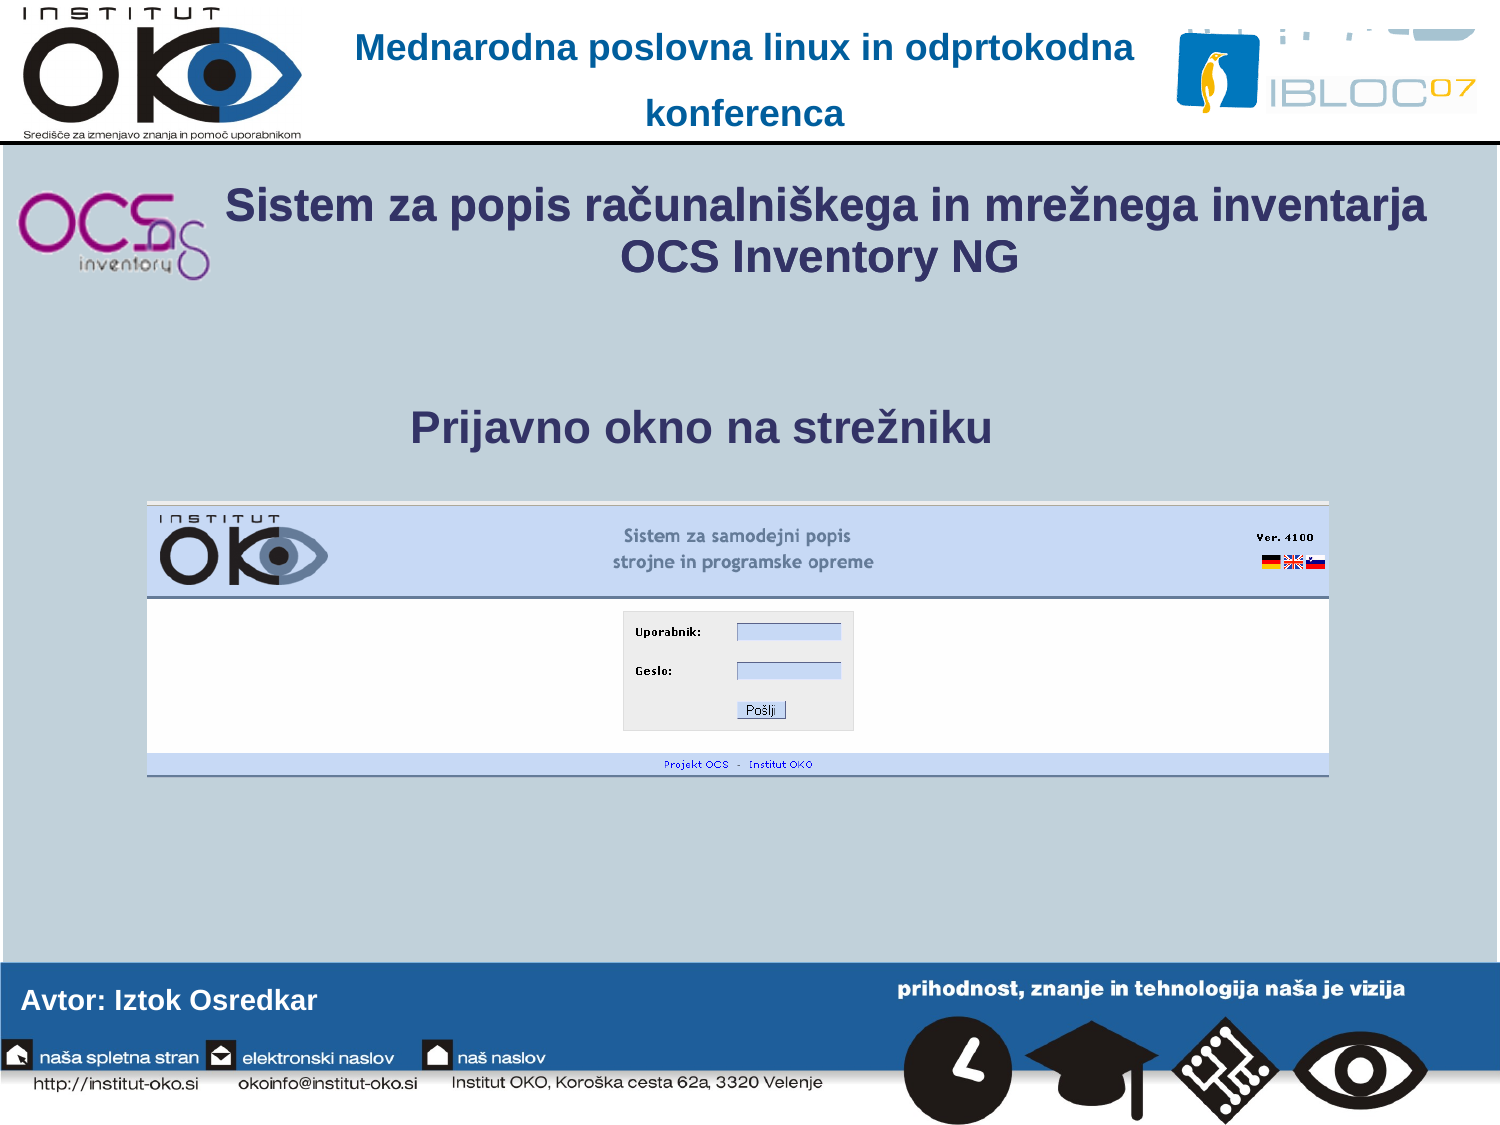

Mednarodna poslovna linux in odprtokodna
konferenca
Avtor: Iztok Osredkar
# Sistem za popis računalniškega in mrežnega inventarja OCS Inventory NG
Sistem za popis računalniškega in mrežnega inventarja
OCS Inventory NG
Prijavno okno na strežniku